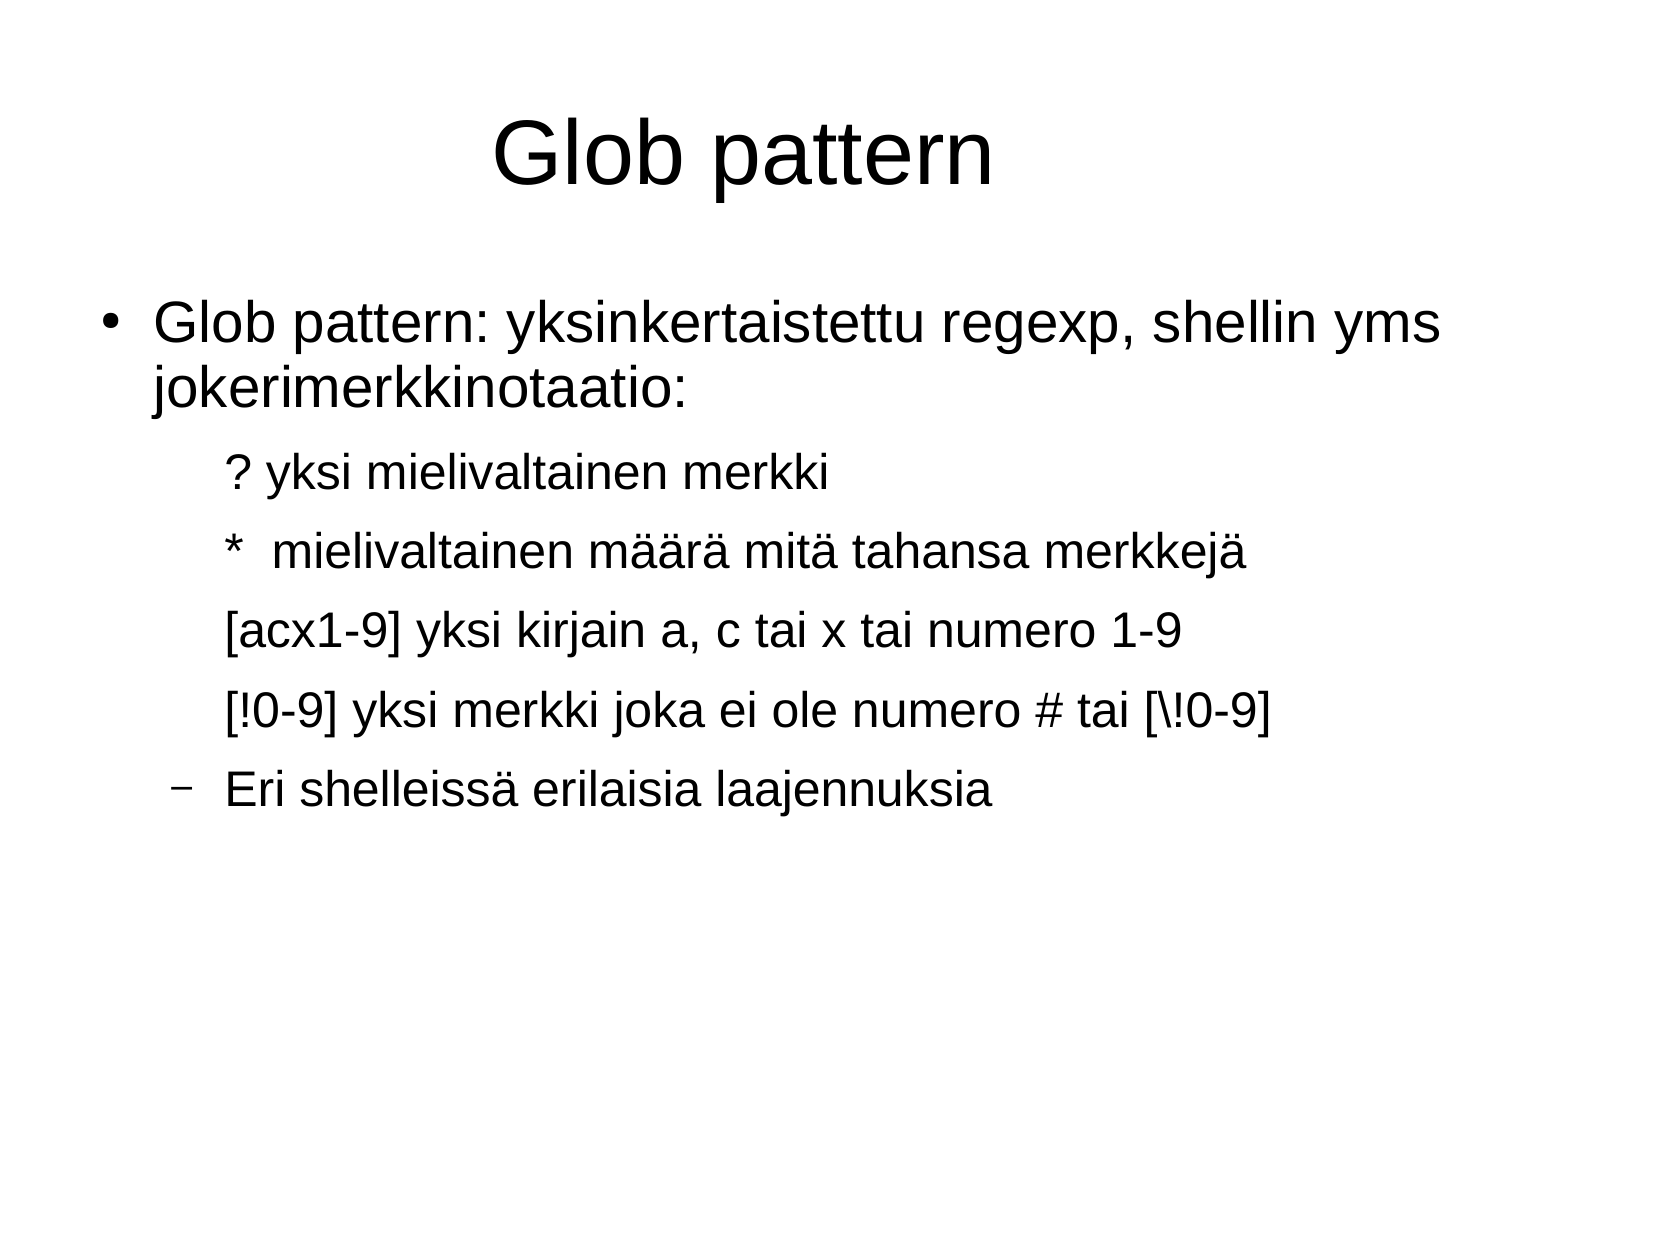

# Glob pattern
Glob pattern: yksinkertaistettu regexp, shellin yms jokerimerkkinotaatio:
? yksi mielivaltainen merkki
* mielivaltainen määrä mitä tahansa merkkejä
[acx1-9] yksi kirjain a, c tai x tai numero 1-9
[!0-9] yksi merkki joka ei ole numero # tai [\!0-9]
Eri shelleissä erilaisia laajennuksia